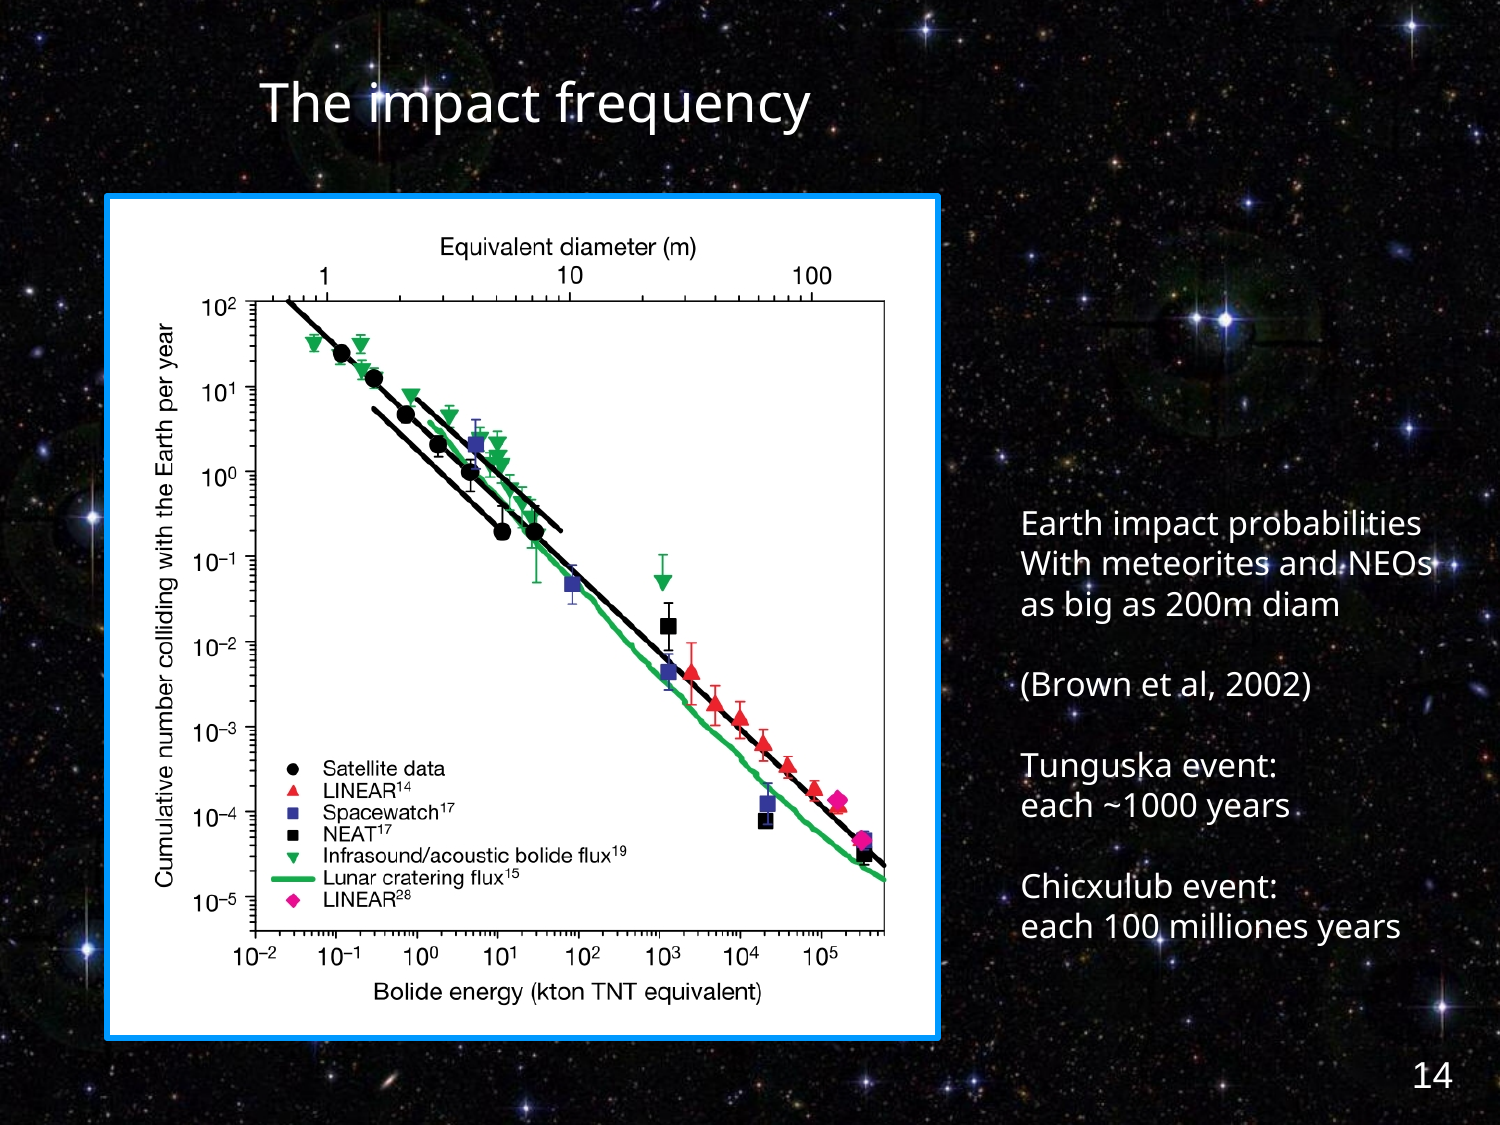

The impact frequency
Earth impact probabilities
With meteorites and NEOs
as big as 200m diam
(Brown et al, 2002)
Tunguska event:
each ~1000 years
Chicxulub event:
each 100 milliones years
14